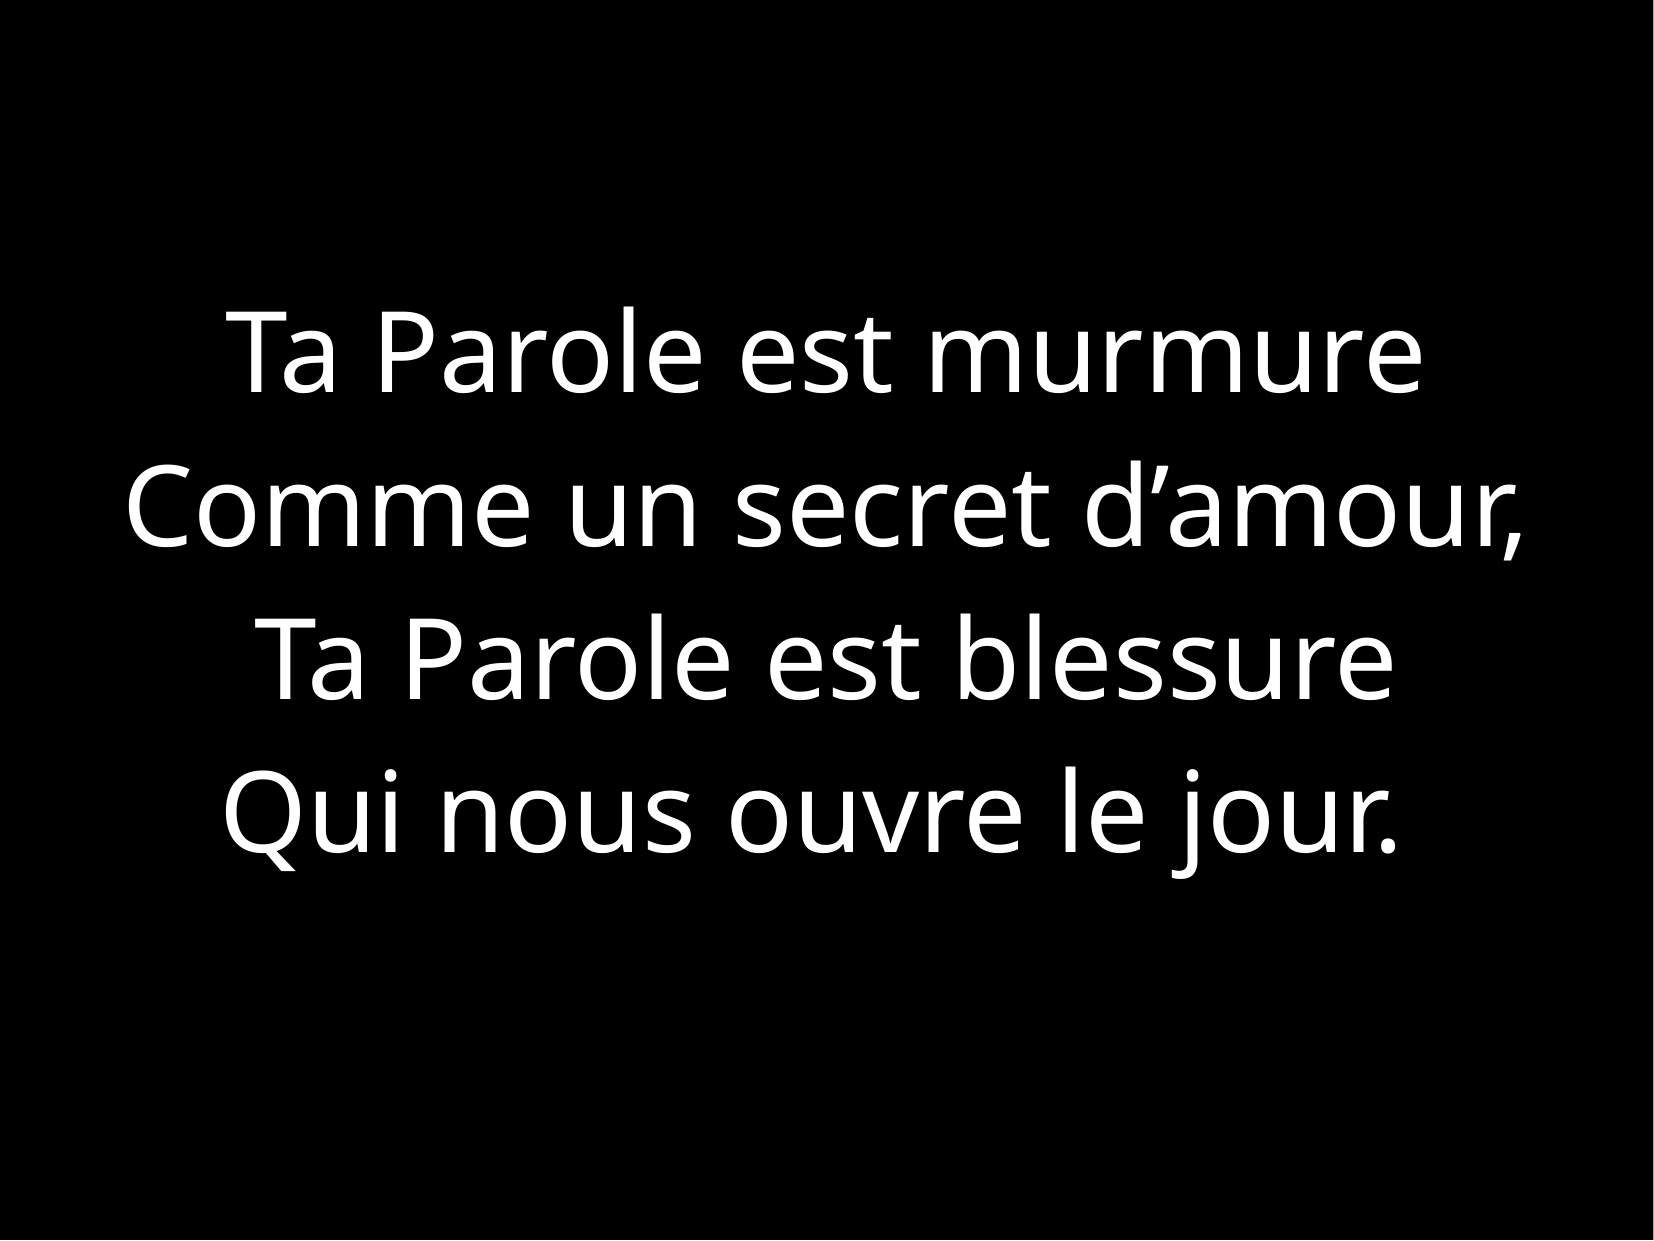

# Ta Parole est murmure
Comme un secret d’amour,
Ta Parole est blessure
Qui nous ouvre le jour.